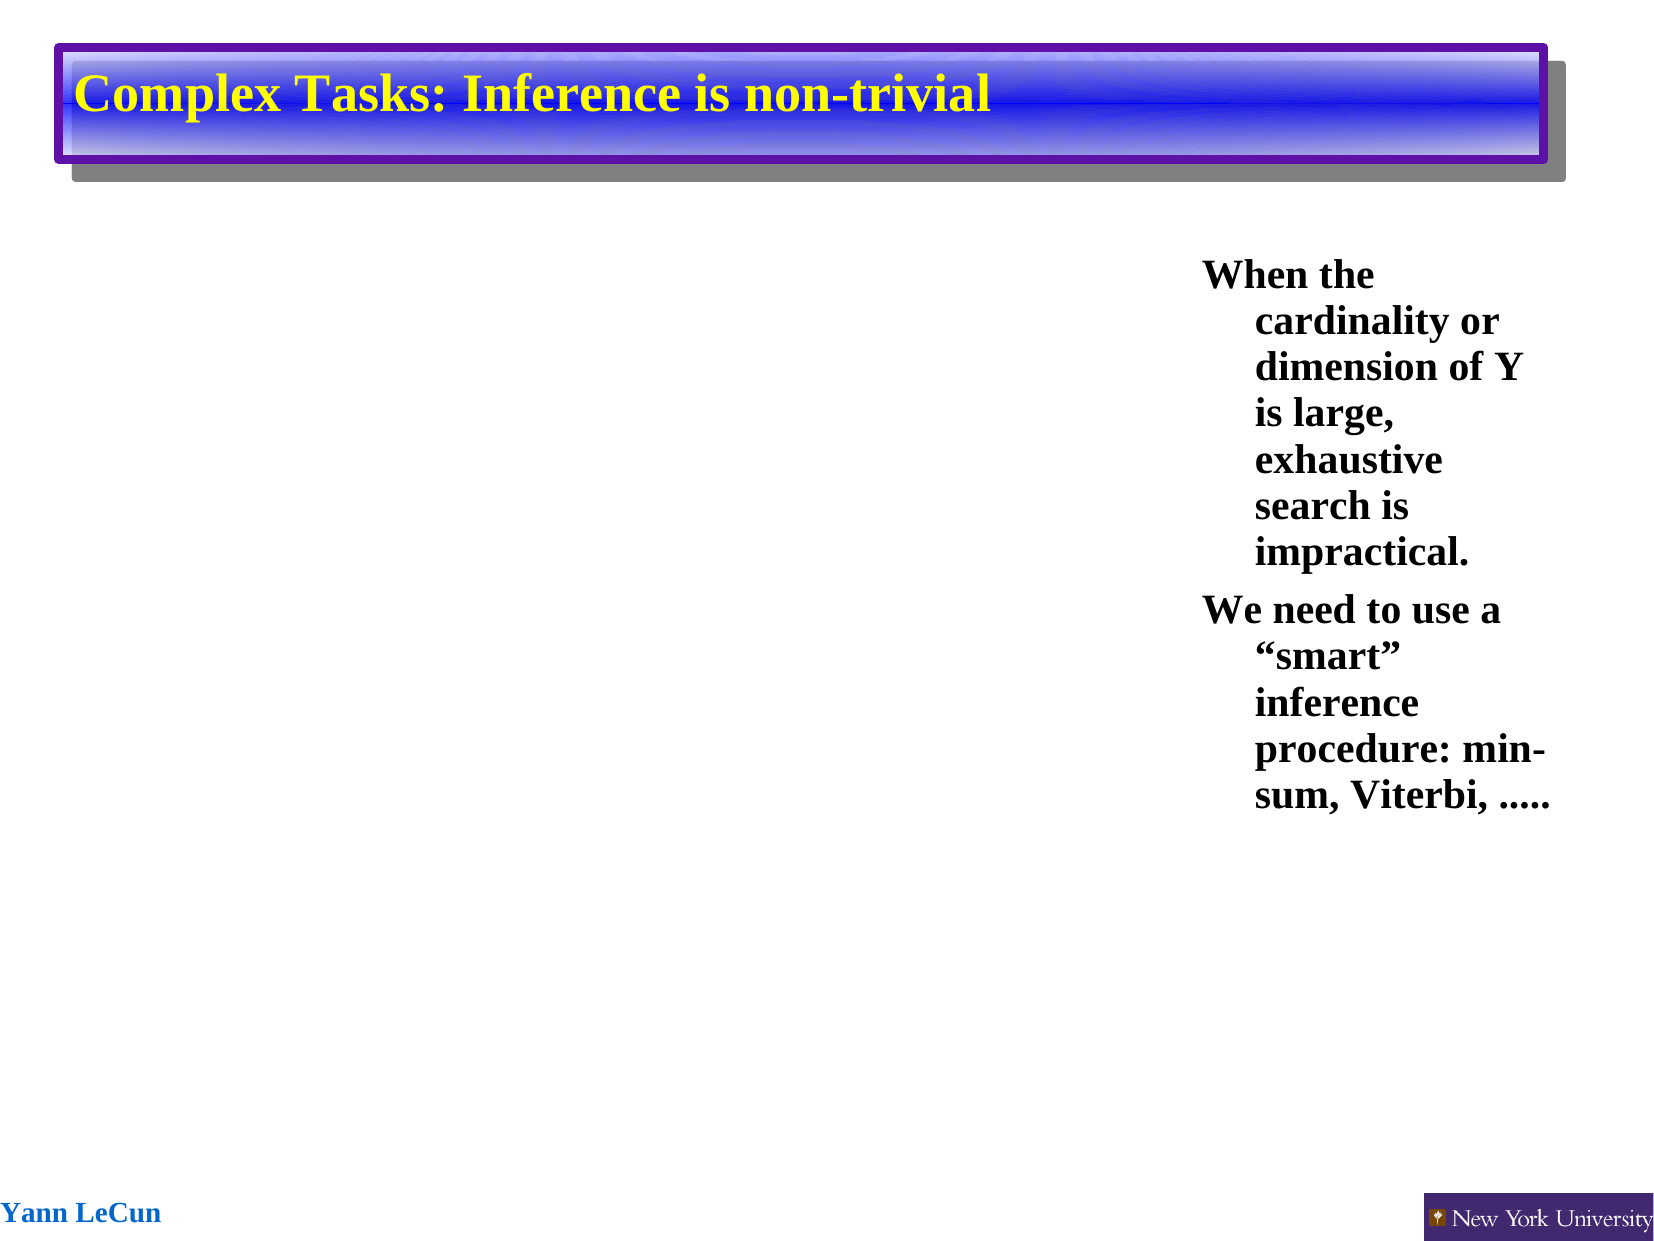

Complex Tasks: Inference is non-trivial
When the cardinality or dimension of Y is large, exhaustive search is impractical.
We need to use a “smart” inference procedure: min-sum, Viterbi, .....